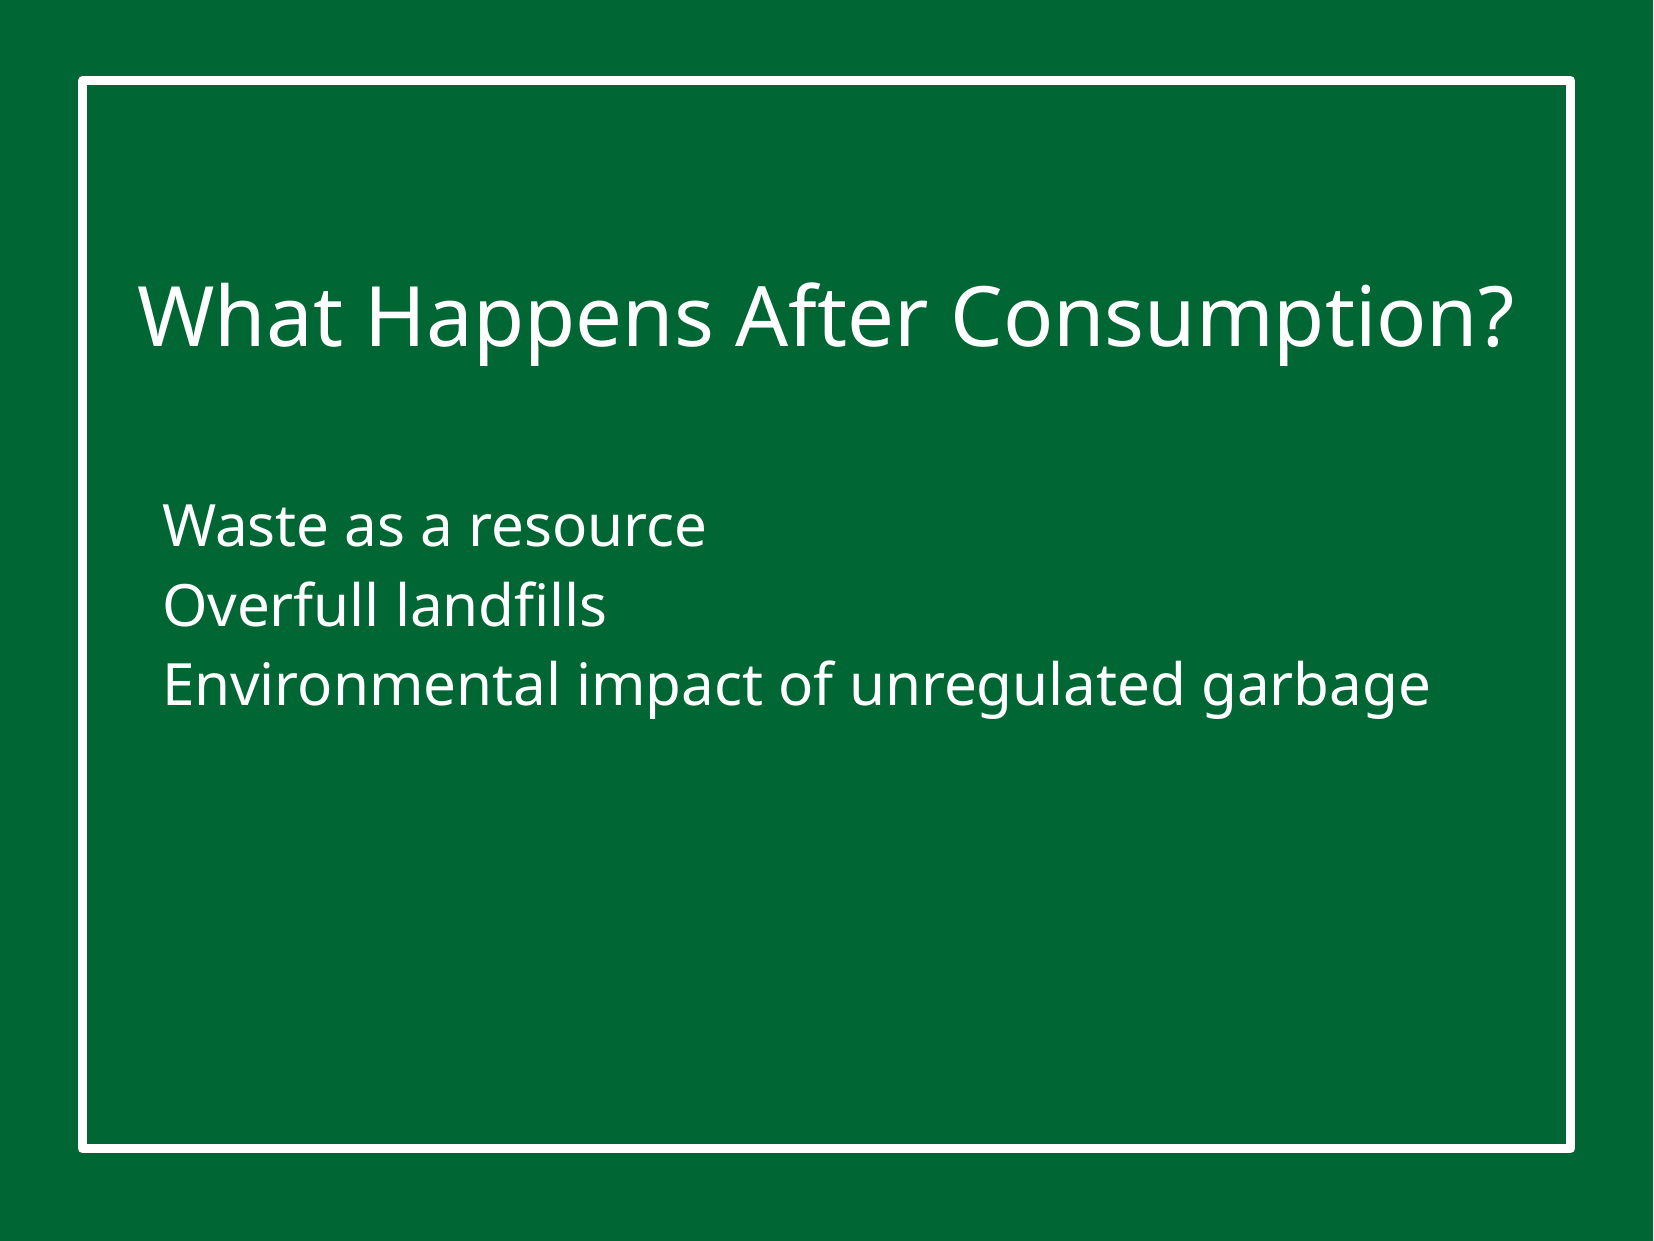

What Happens After Consumption?
	Waste as a resource
	Overfull landfills
	Environmental impact of unregulated garbage